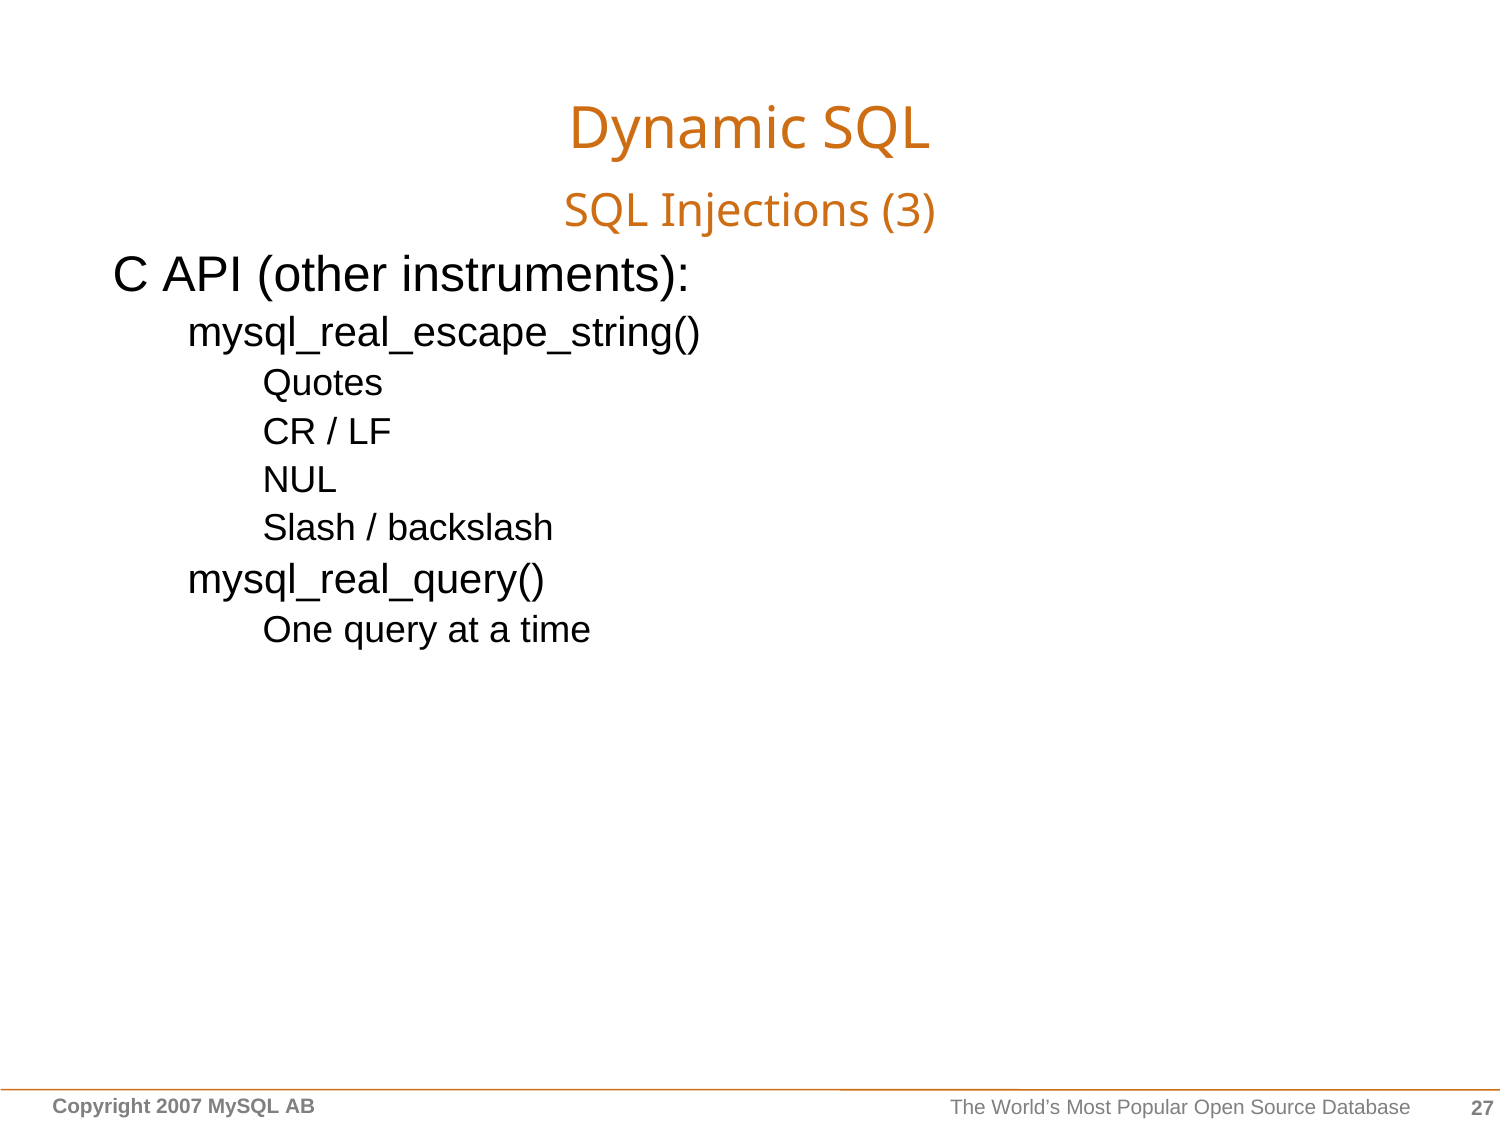

# Dynamic SQL SQL Injections (3)
C API (other instruments):
mysql_real_escape_string()
Quotes
CR / LF
NUL
Slash / backslash
mysql_real_query()
One query at a time